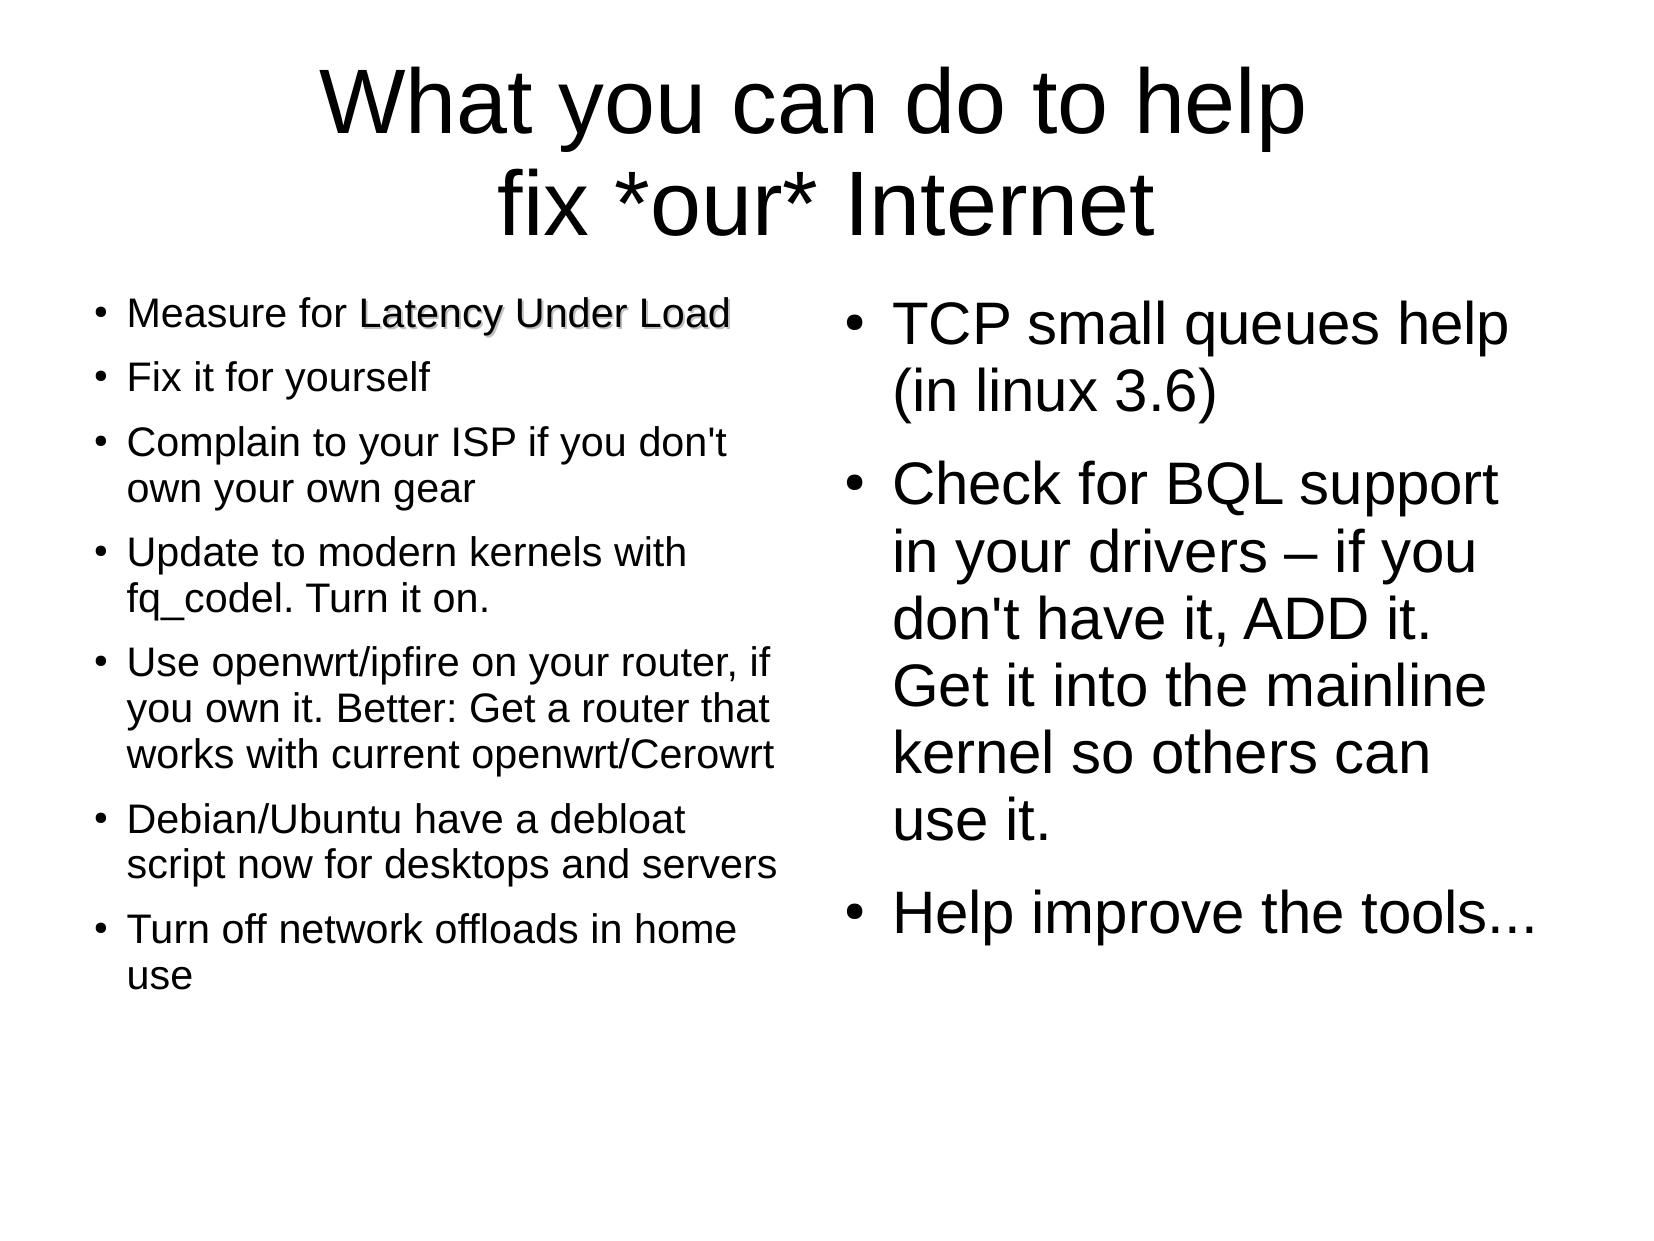

# What you can do to help fix *our* Internet
Measure for Latency Under Load
Fix it for yourself
Complain to your ISP if you don't own your own gear
Update to modern kernels with fq_codel. Turn it on.
Use openwrt/ipfire on your router, if you own it. Better: Get a router that works with current openwrt/Cerowrt
Debian/Ubuntu have a debloat script now for desktops and servers
Turn off network offloads in home use
TCP small queues help (in linux 3.6)
Check for BQL support in your drivers – if you don't have it, ADD it. Get it into the mainline kernel so others can use it.
Help improve the tools...